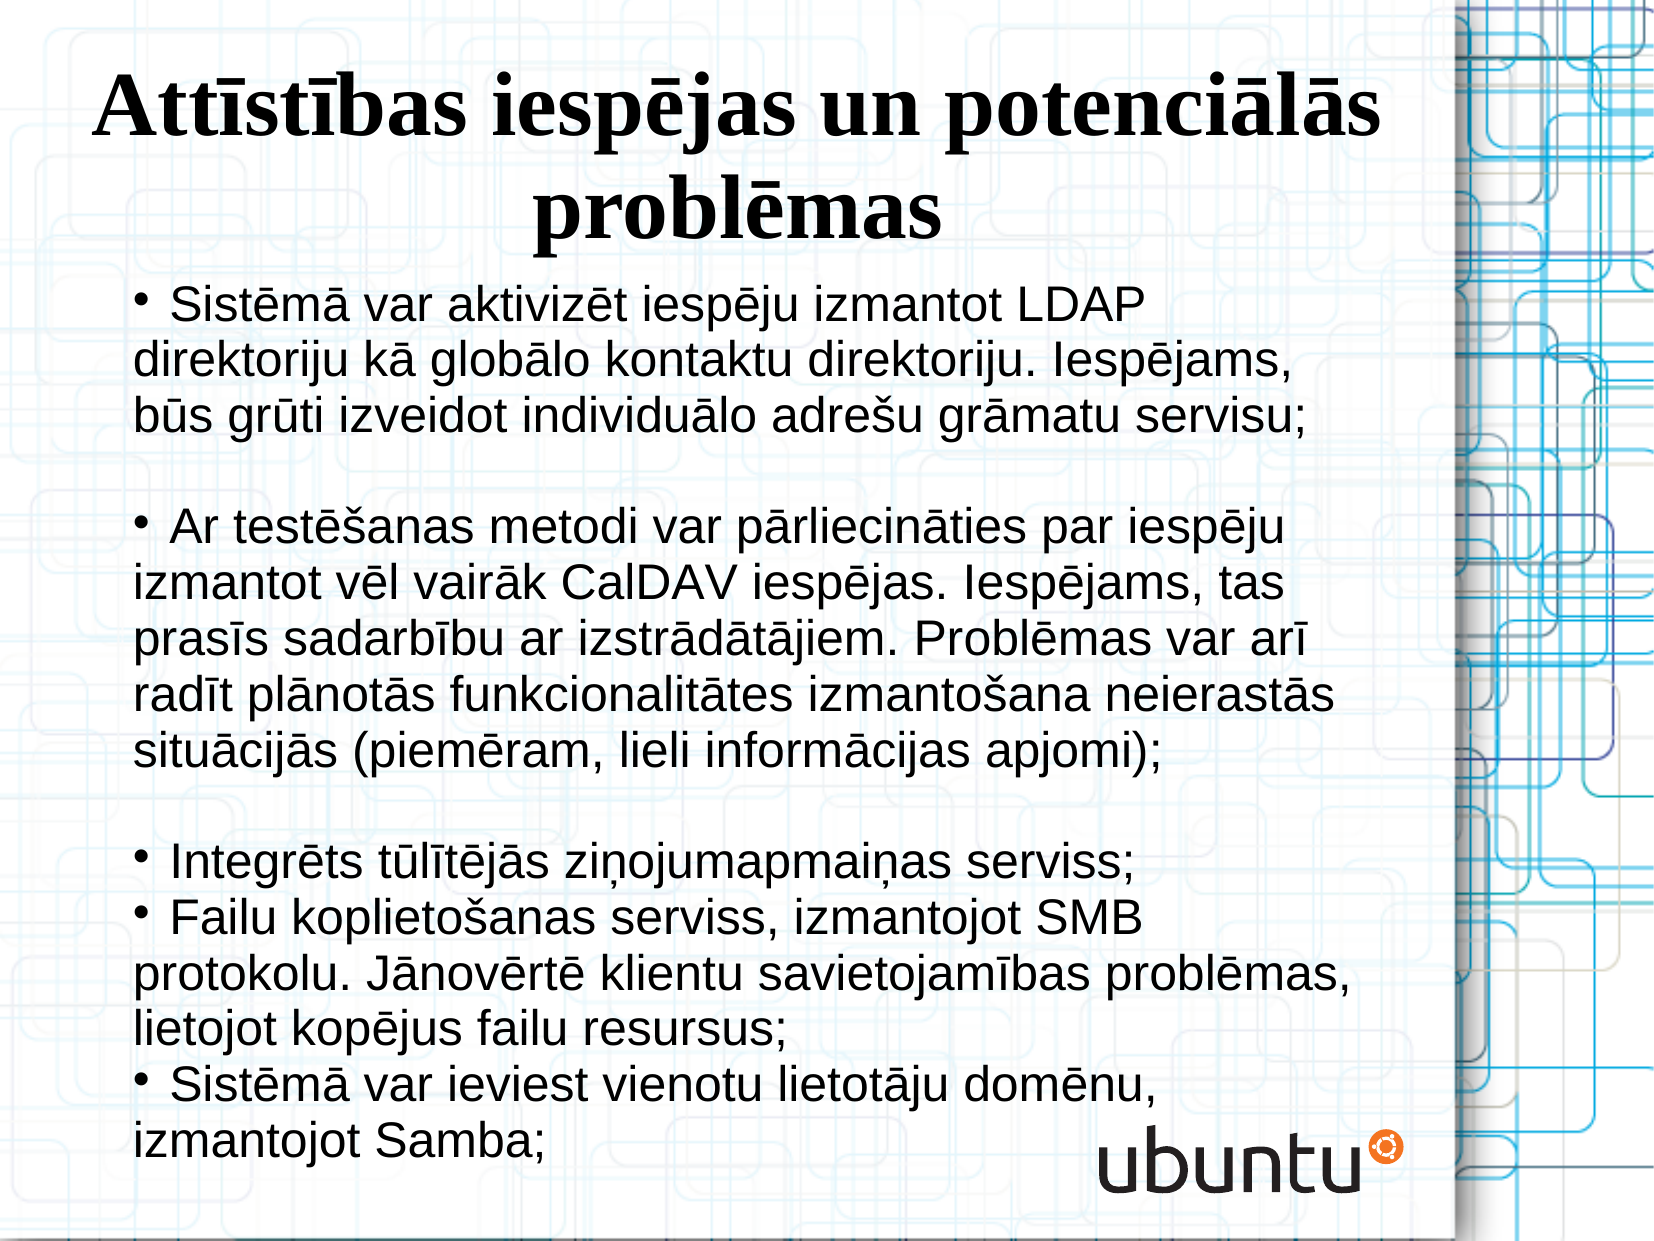

# Attīstības iespējas un potenciālās problēmas
 Sistēmā var aktivizēt iespēju izmantot LDAP direktoriju kā globālo kontaktu direktoriju. Iespējams, būs grūti izveidot individuālo adrešu grāmatu servisu;
 Ar testēšanas metodi var pārliecināties par iespēju izmantot vēl vairāk CalDAV iespējas. Iespējams, tas prasīs sadarbību ar izstrādātājiem. Problēmas var arī radīt plānotās funkcionalitātes izmantošana neierastās situācijās (piemēram, lieli informācijas apjomi);
 Integrēts tūlītējās ziņojumapmaiņas serviss;
 Failu koplietošanas serviss, izmantojot SMB protokolu. Jānovērtē klientu savietojamības problēmas, lietojot kopējus failu resursus;
 Sistēmā var ieviest vienotu lietotāju domēnu, izmantojot Samba;